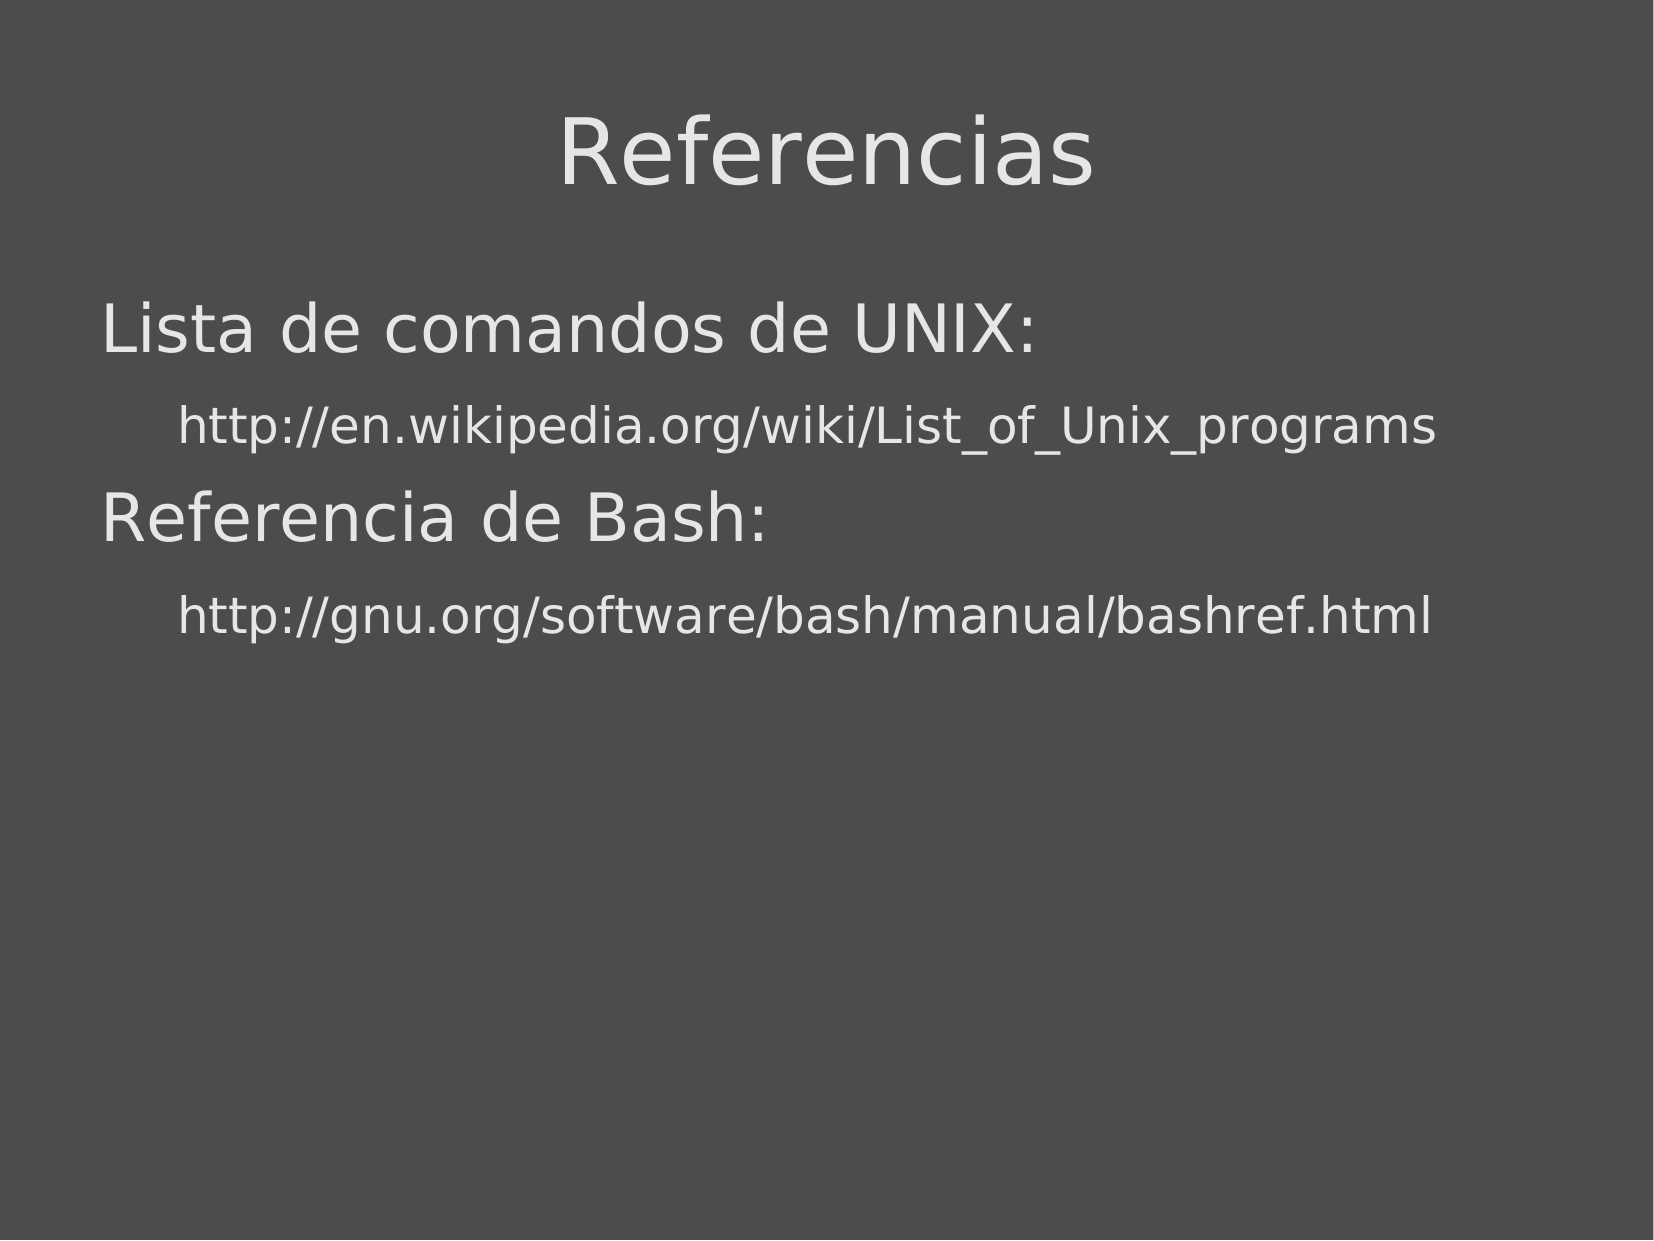

# Referencias
Lista de comandos de UNIX:
http://en.wikipedia.org/wiki/List_of_Unix_programs
Referencia de Bash:
http://gnu.org/software/bash/manual/bashref.html